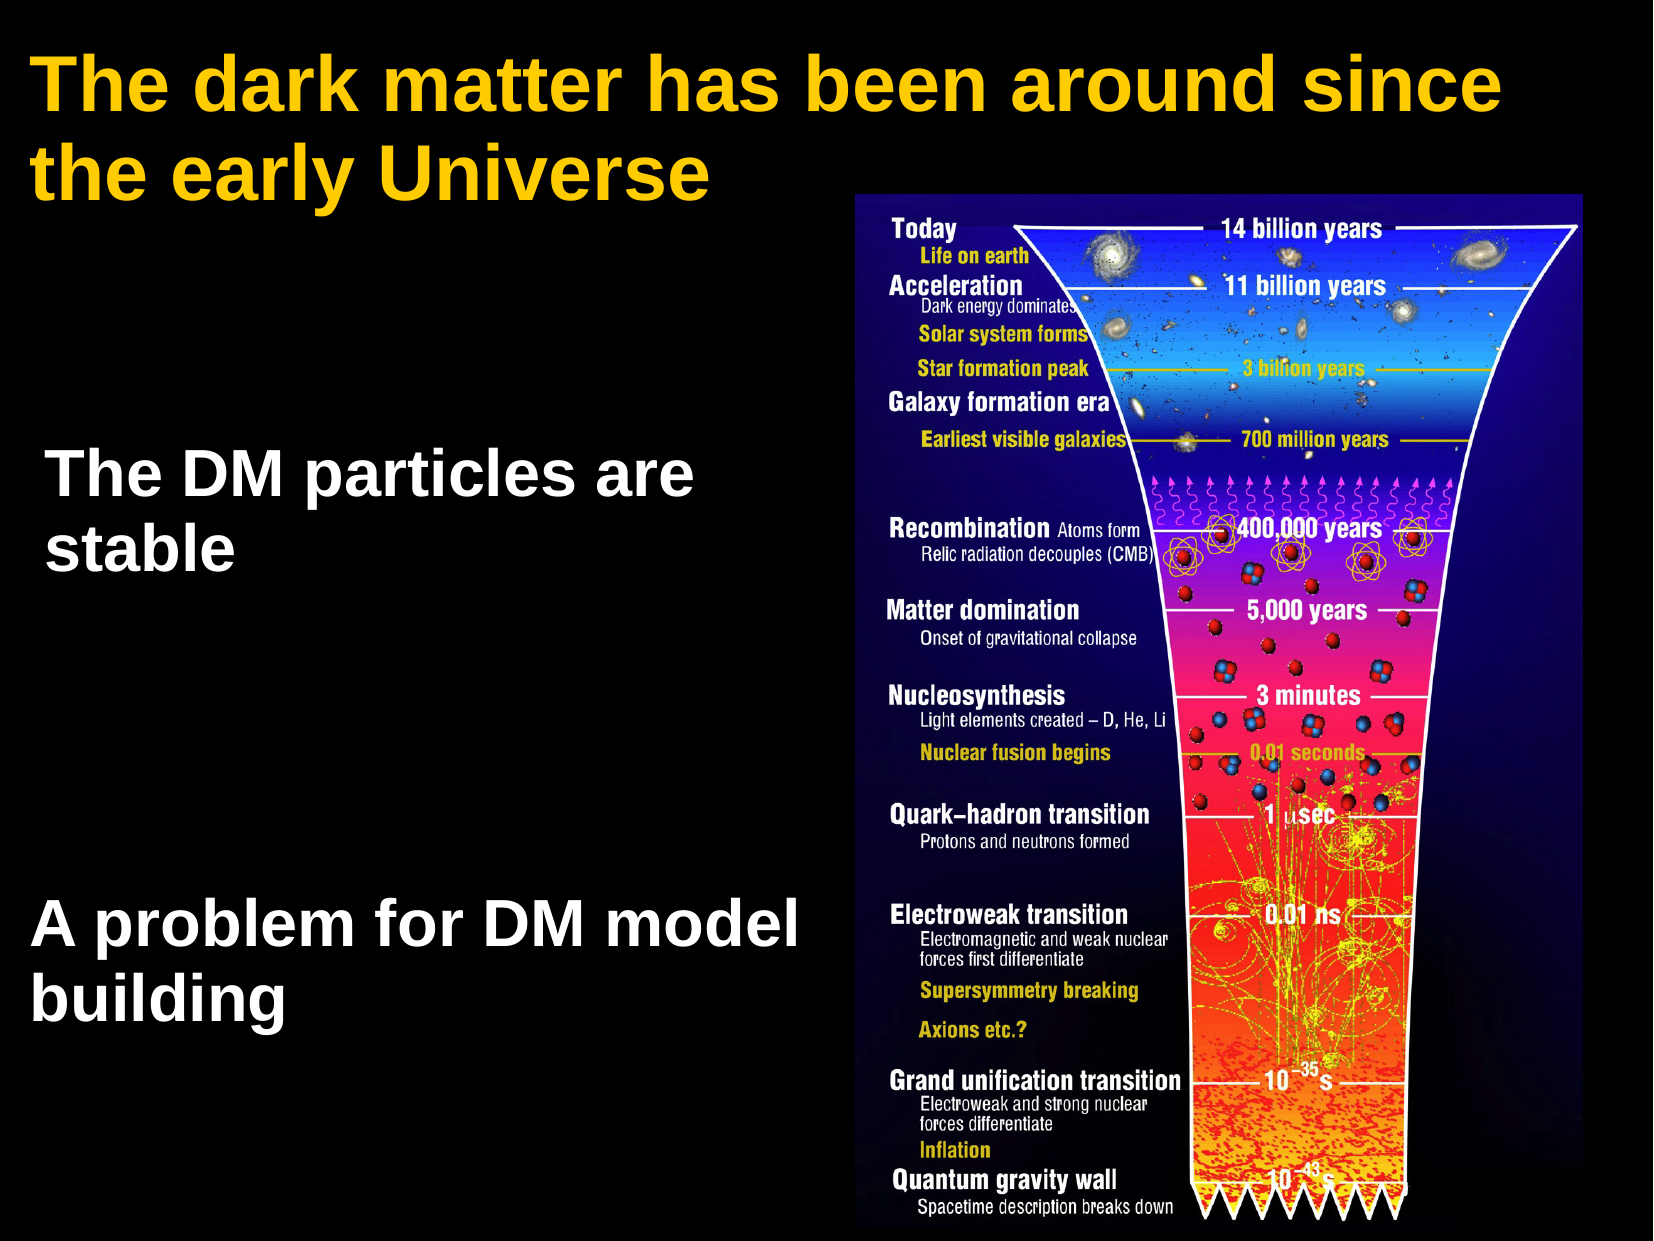

The dark matter has been around since the early Universe
The DM particles are stable
A problem for DM model building